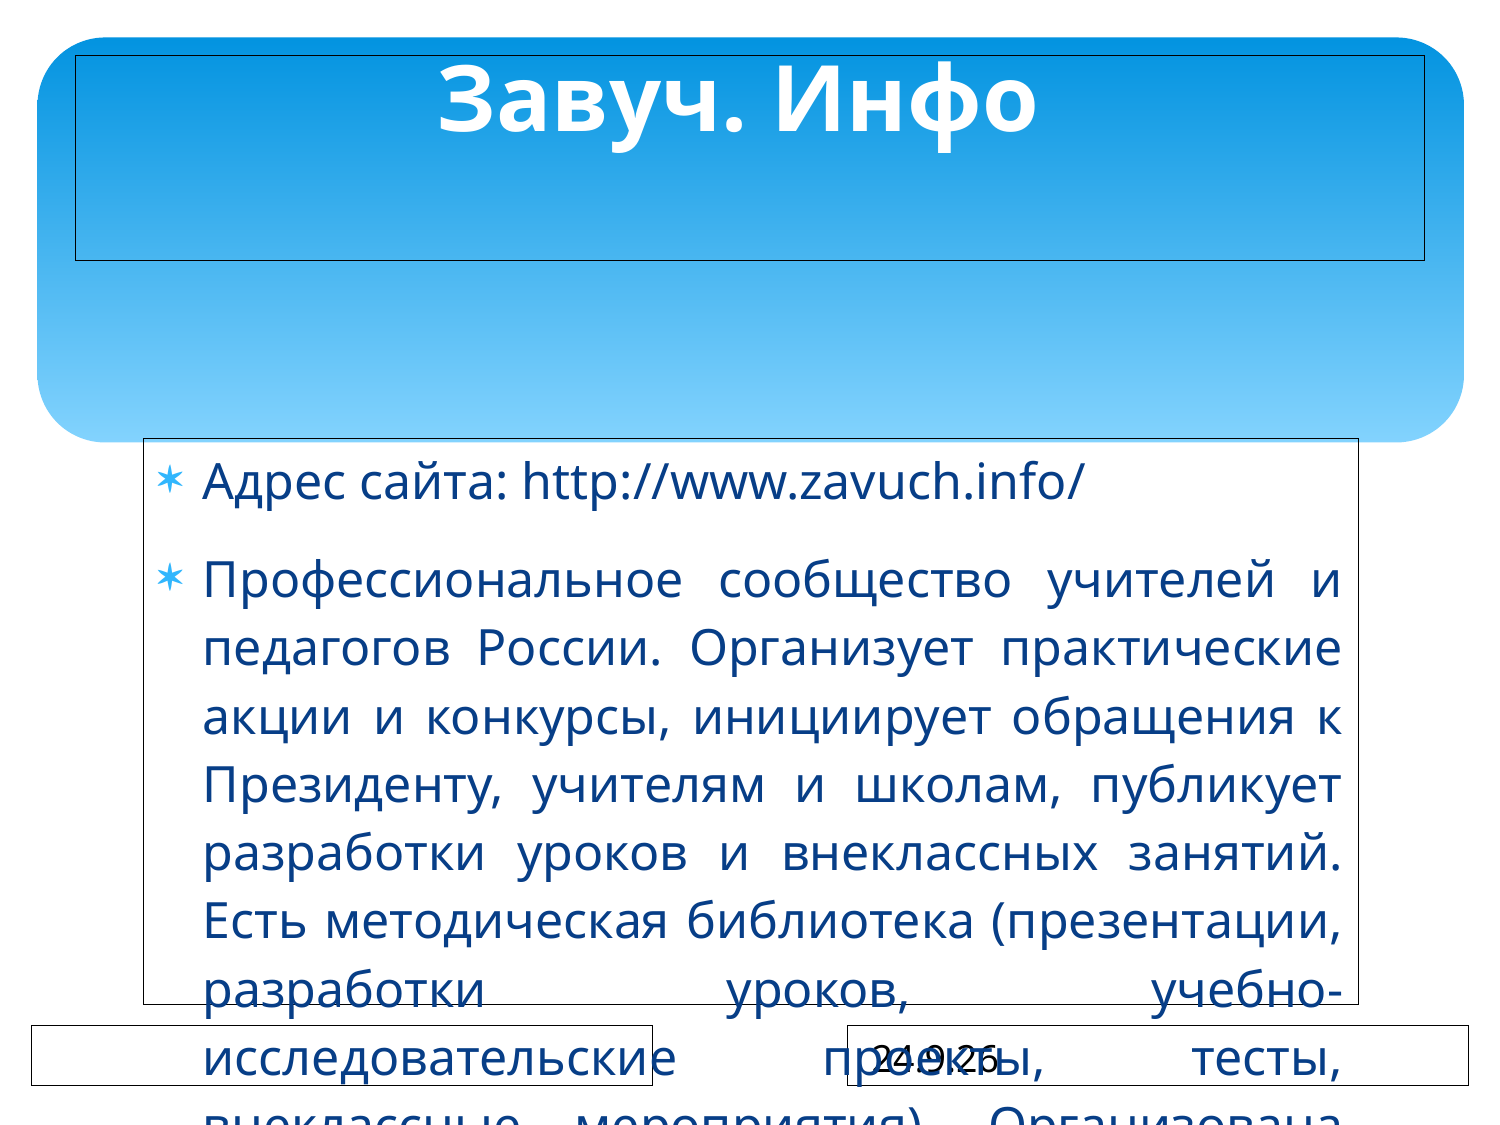

Завуч. Инфо
# Адрес сайта: http://www.zavuch.info/
Профессиональное сообщество учителей и педагогов России. Организует практические акции и конкурсы, инициирует обращения к Президенту, учителям и школам, публикует разработки уроков и внеклассных занятий. Есть методическая библиотека (презентации, разработки уроков, учебно-исследовательские проекты, тесты, внеклассные мероприятия). Организована работа форумов на актуальные для педагогов темы. Есть большое количество материала для скачивания. Для этого необходима регистрация. Трудностей при регистрации не возникает. Каталог включает разделы: для администрации, точные науки, гуманитарные науки, общественные науки, иностранные языки, воспитание, специалисты и другие. Имеется ссылка на сайт Минобр.орг (http://www.minobr.org/) - Всероссийские олимпиады и конкурсы. Возможна публикация собственных материалов. Есть раздел «Ваши работы». Можно подписаться на рассылку новостей сайта. Есть свой Интернет-телеканал для работников образования. Преимущество данного педагогического сообщества: основательность, серьезный подход к материалам, размещаемым на сайте, обсуждение актуальных вопросов, активность в защите прав педагогов с помощью обращений к вышестоящим руководителям образования.